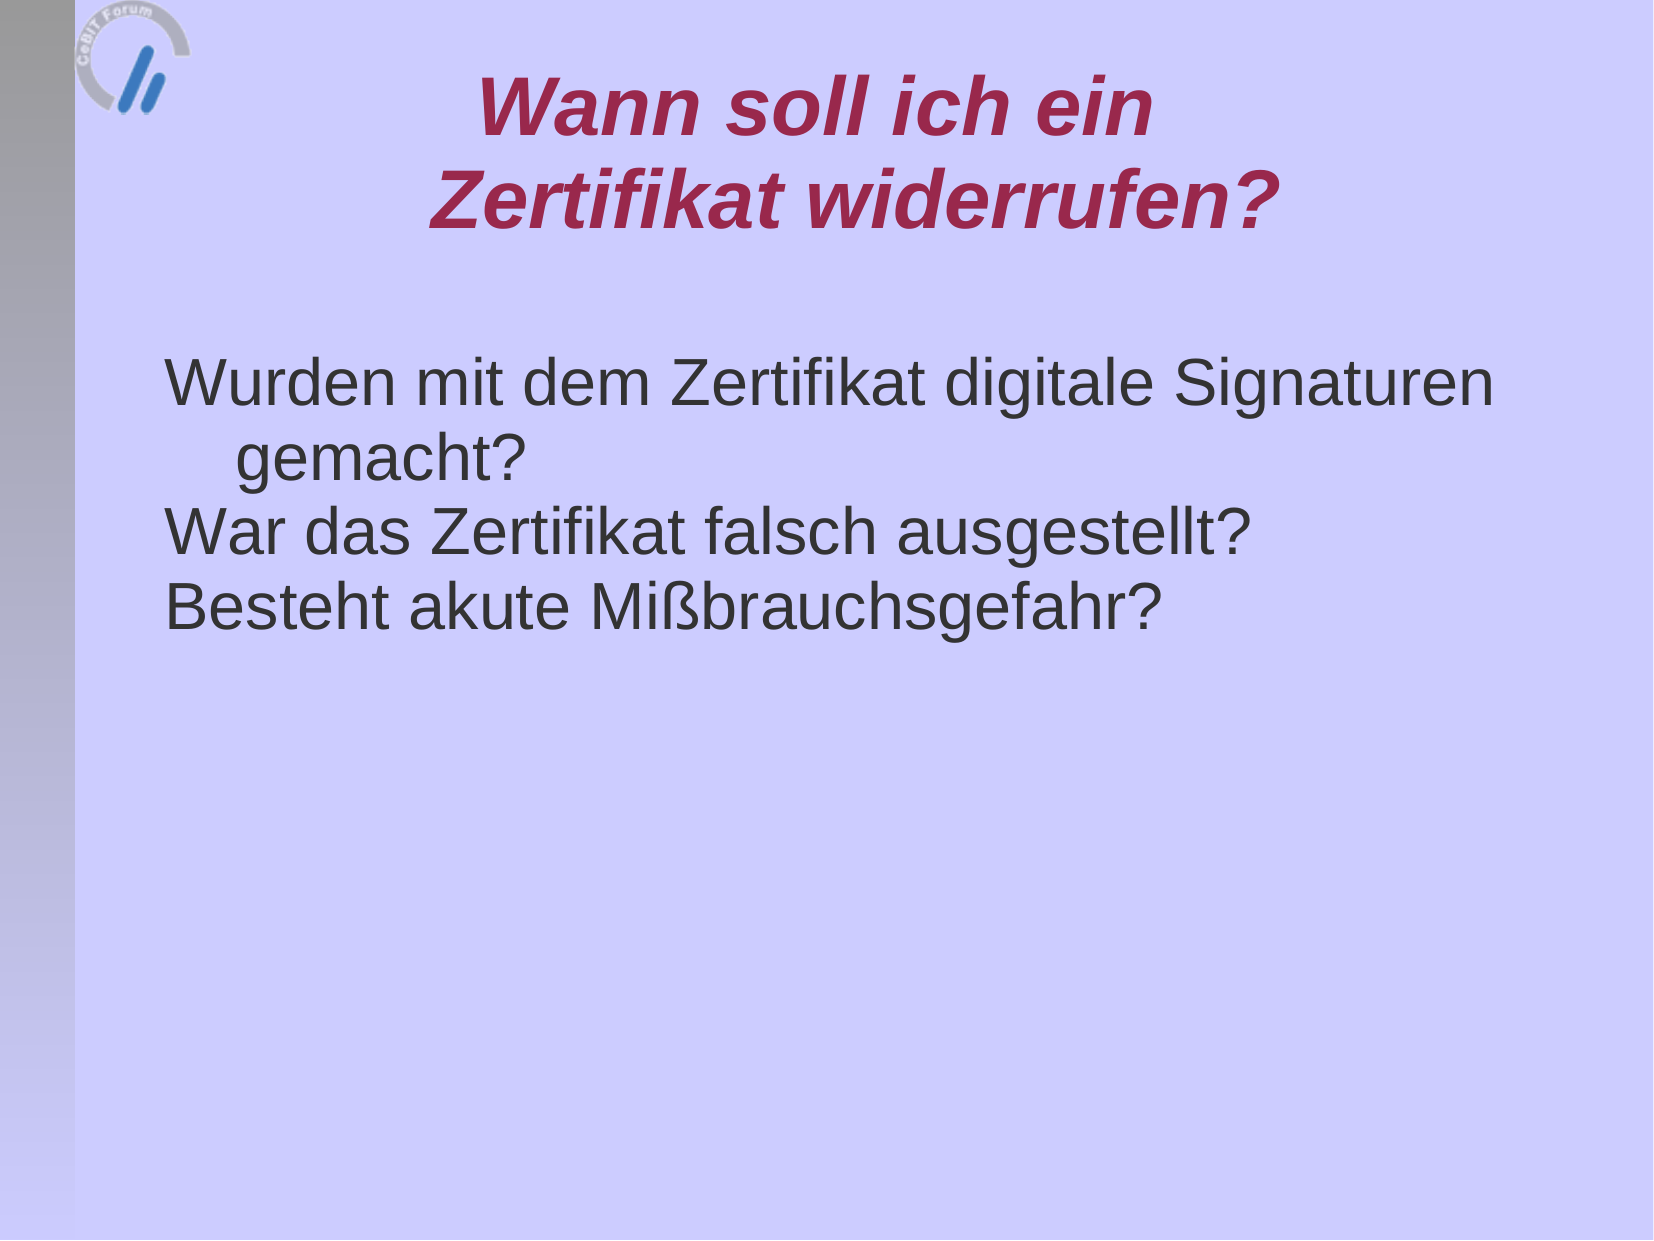

# Wann soll ich ein Zertifikat widerrufen?
Wurden mit dem Zertifikat digitale Signaturen gemacht?
War das Zertifikat falsch ausgestellt?
Besteht akute Mißbrauchsgefahr?